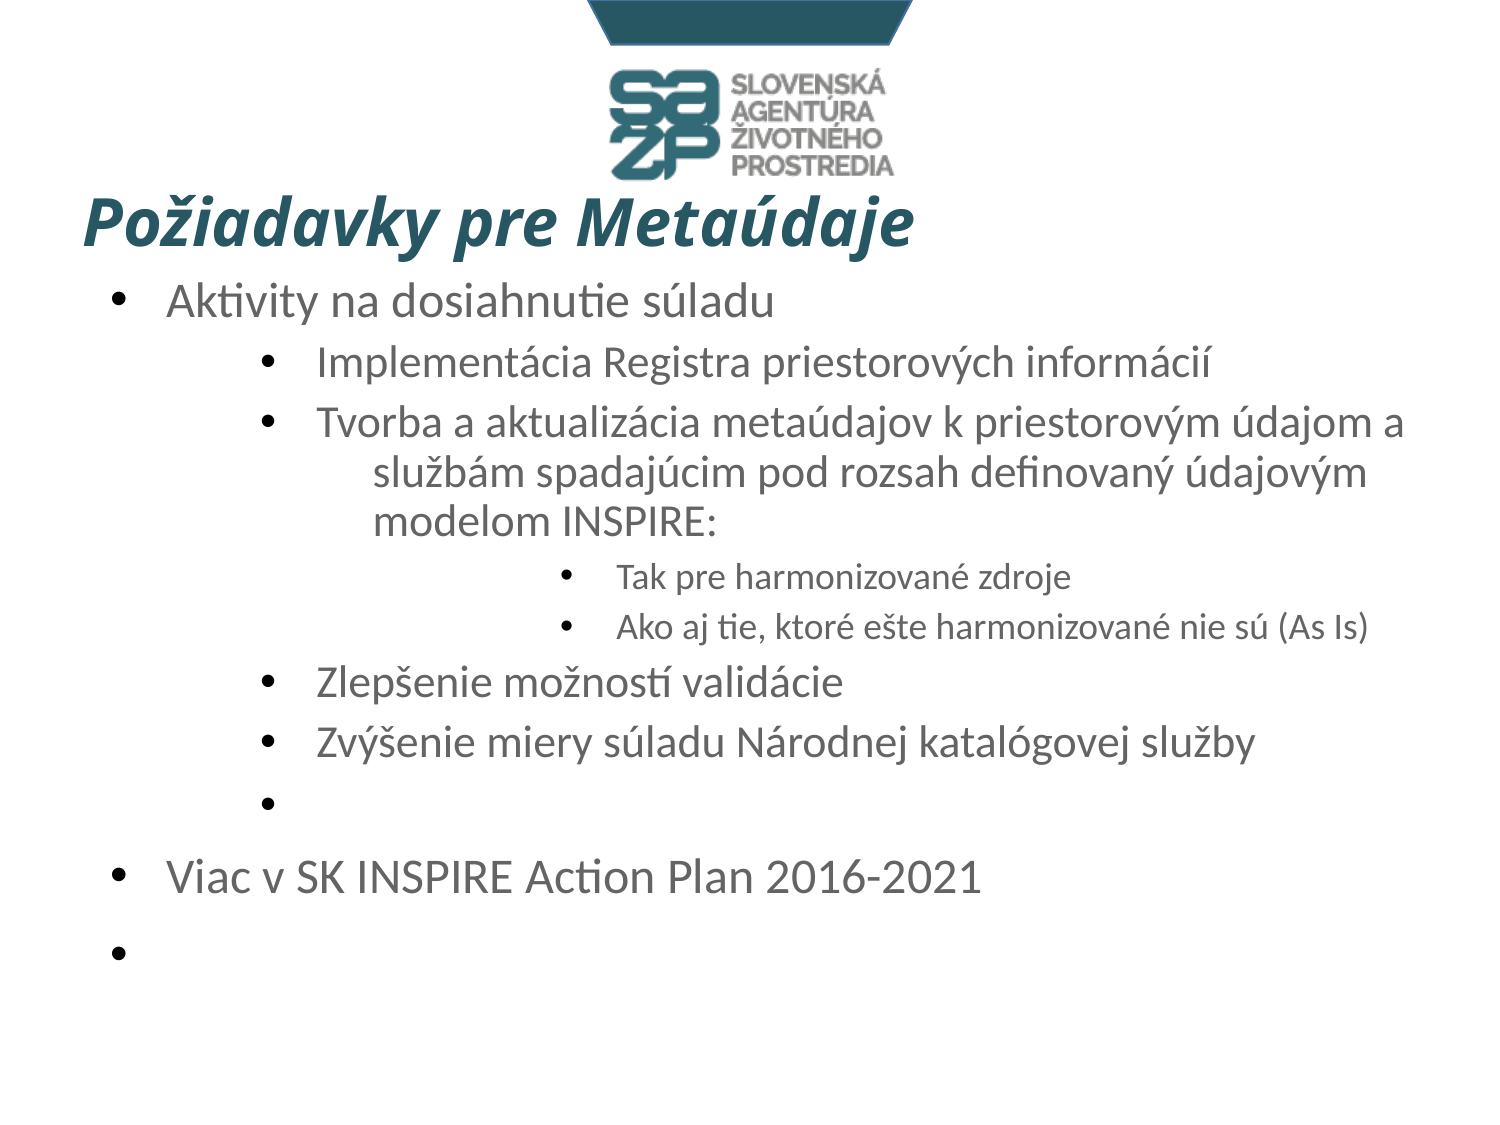

# Požiadavky pre Metaúdaje
Aktivity na dosiahnutie súladu
Implementácia Registra priestorových informácií
Tvorba a aktualizácia metaúdajov k priestorovým údajom a službám spadajúcim pod rozsah definovaný údajovým modelom INSPIRE:
Tak pre harmonizované zdroje
Ako aj tie, ktoré ešte harmonizované nie sú (As Is)
Zlepšenie možností validácie
Zvýšenie miery súladu Národnej katalógovej služby
Viac v SK INSPIRE Action Plan 2016-2021